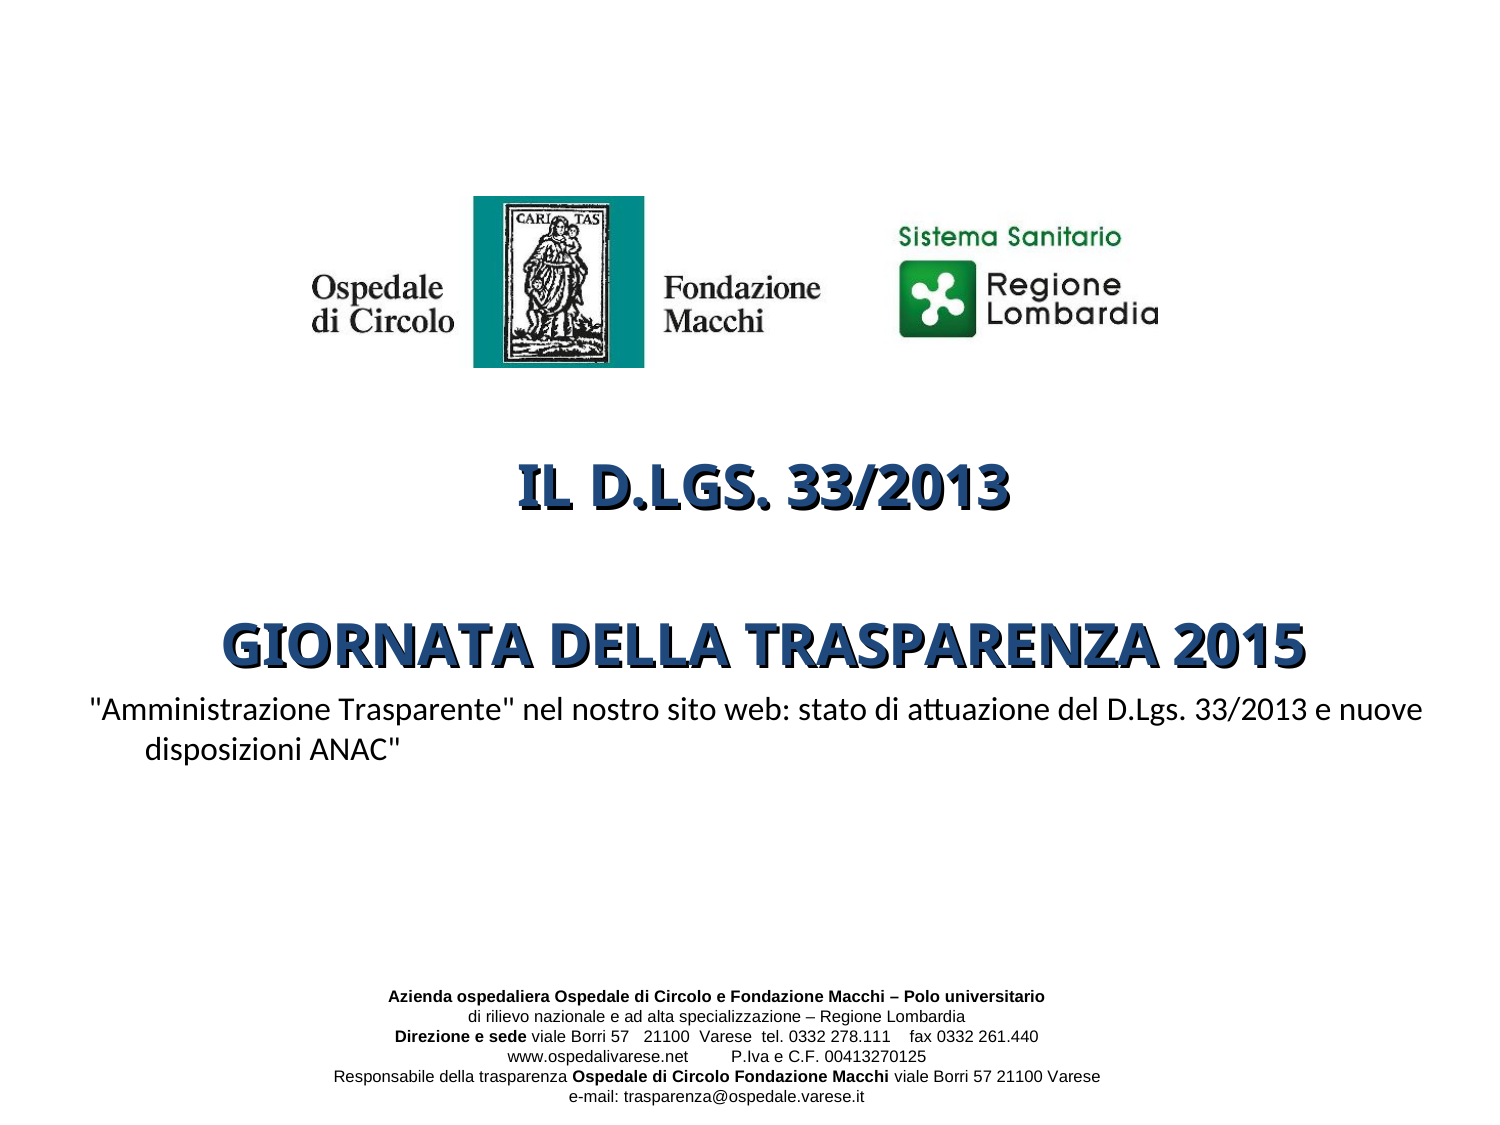

# IL D.LGS. 33/2013
GIORNATA DELLA TRASPARENZA 2015
"Amministrazione Trasparente" nel nostro sito web: stato di attuazione del D.Lgs. 33/2013 e nuove disposizioni ANAC"
Azienda ospedaliera Ospedale di Circolo e Fondazione Macchi – Polo universitario
di rilievo nazionale e ad alta specializzazione – Regione Lombardia
Direzione e sede viale Borri 57 21100 Varese tel. 0332 278.111 fax 0332 261.440
www.ospedalivarese.net P.Iva e C.F. 00413270125
Responsabile della trasparenza Ospedale di Circolo Fondazione Macchi viale Borri 57 21100 Varese
e-mail: trasparenza@ospedale.varese.it